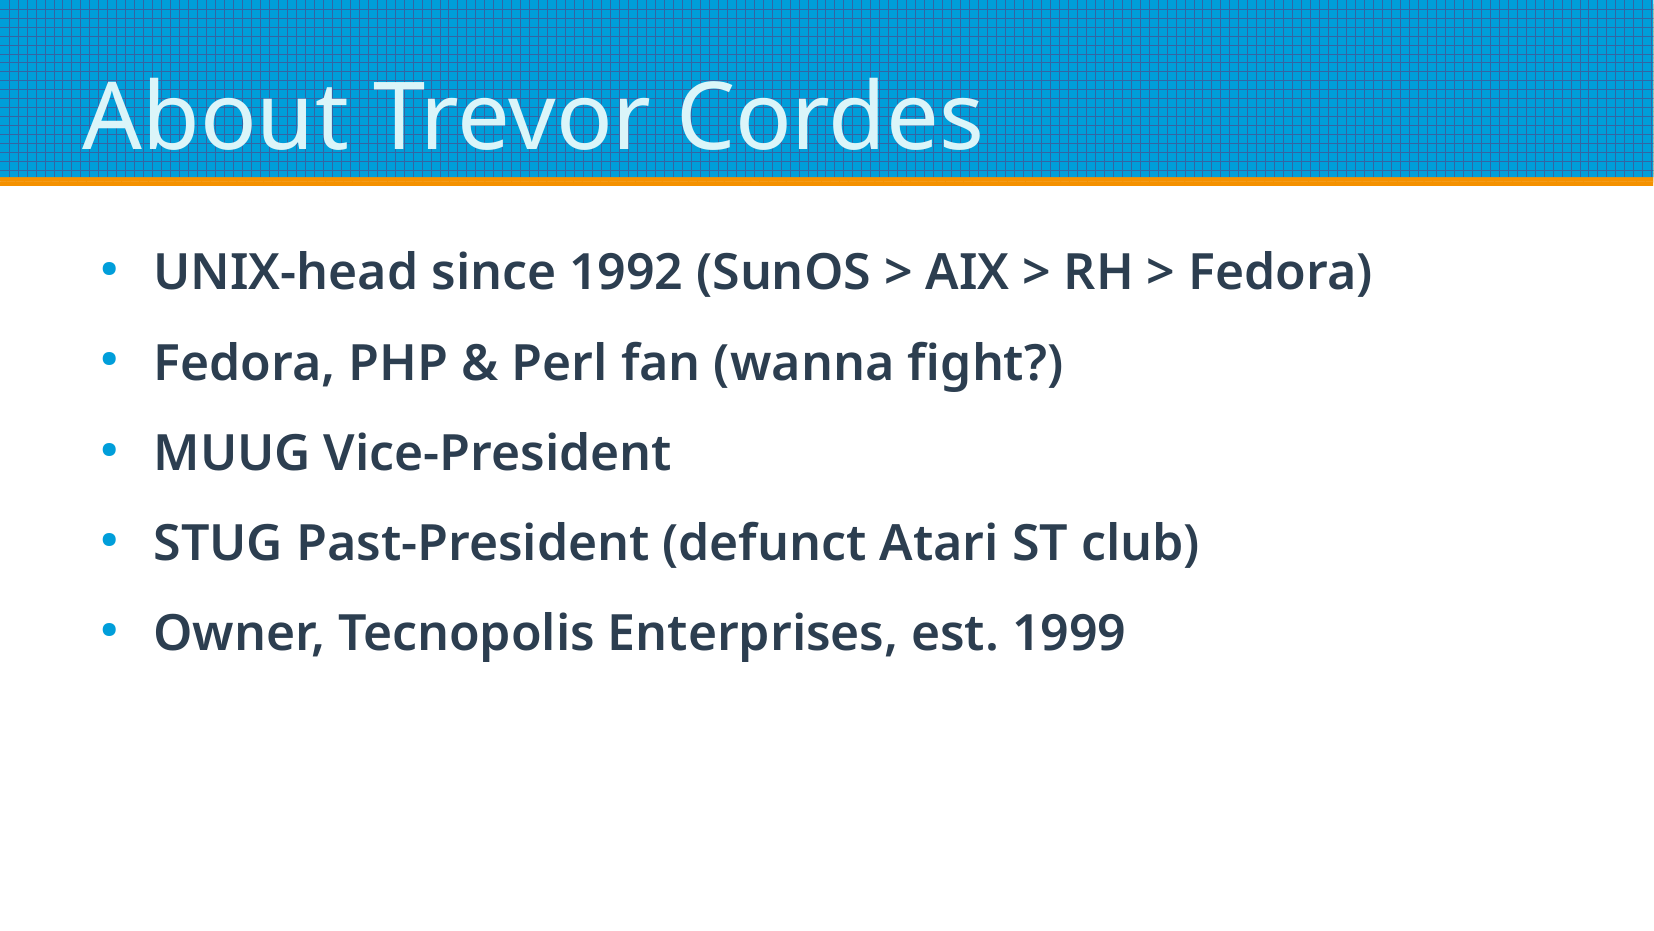

# About Trevor Cordes
UNIX-head since 1992 (SunOS > AIX > RH > Fedora)
Fedora, PHP & Perl fan (wanna fight?)
MUUG Vice-President
STUG Past-President (defunct Atari ST club)
Owner, Tecnopolis Enterprises, est. 1999